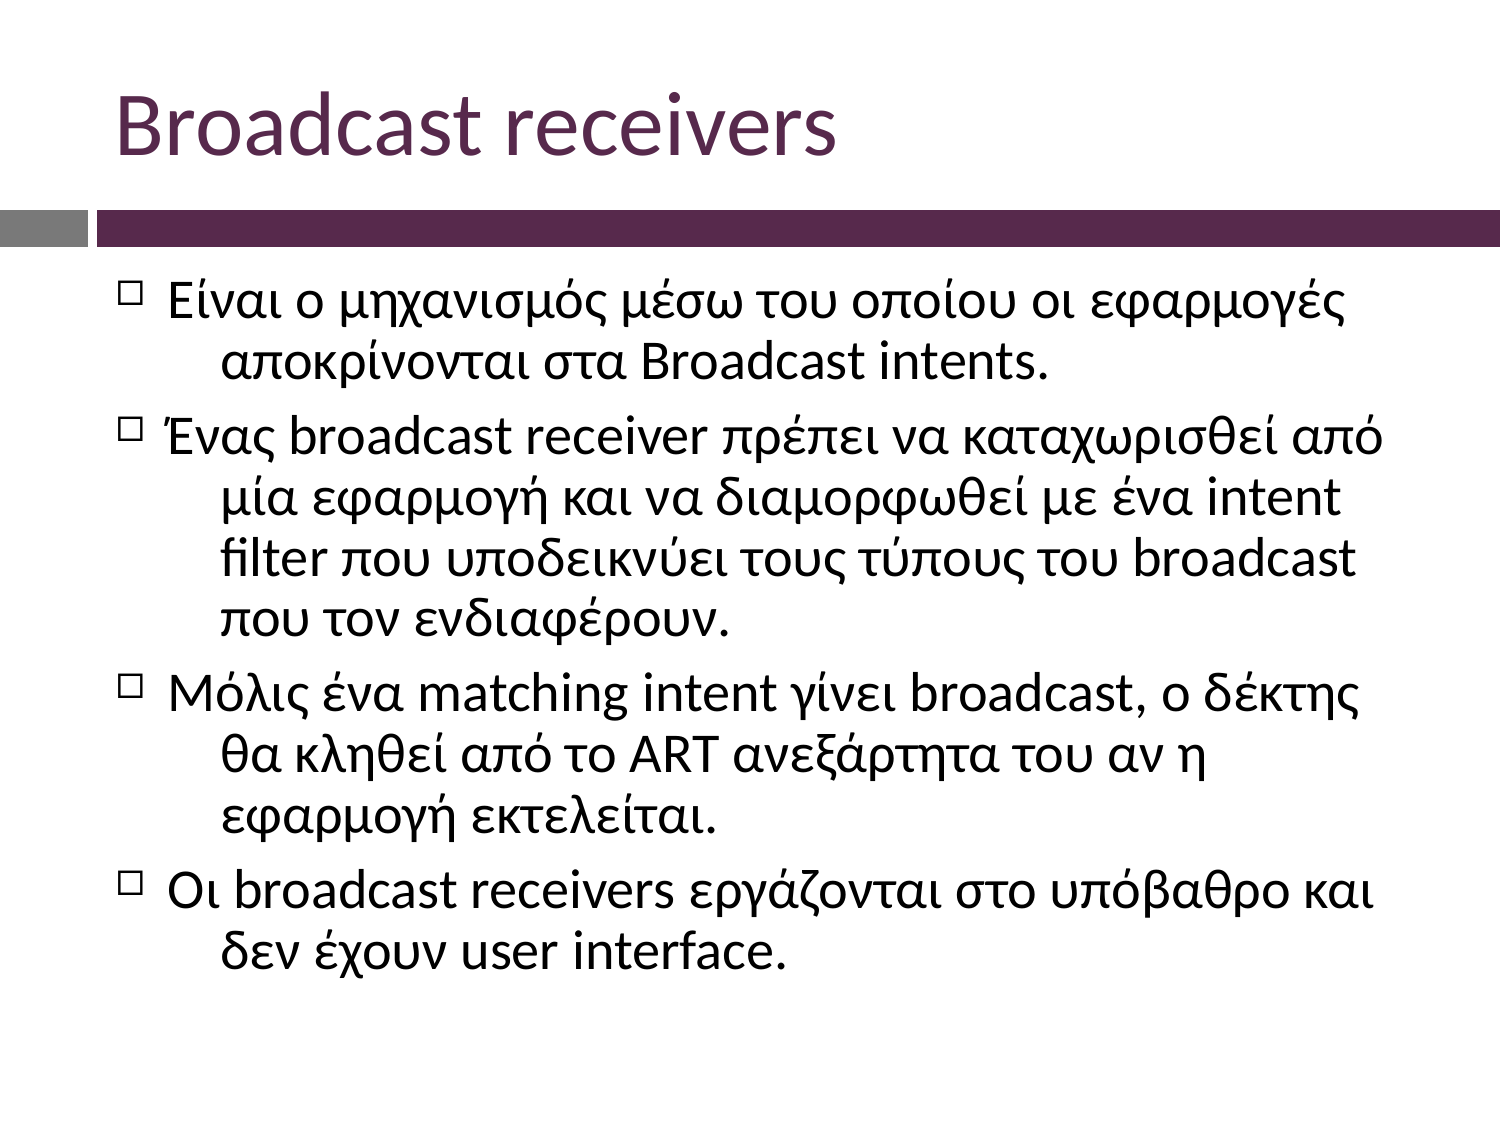

Broadcast receivers
# Είναι ο μηχανισμός μέσω του οποίου οι εφαρμογές αποκρίνονται στα Broadcast intents.
Ένας broadcast receiver πρέπει να καταχωρισθεί από μία εφαρμογή και να διαμορφωθεί με ένα intent filter που υποδεικνύει τους τύπους του broadcast που τον ενδιαφέρουν.
Μόλις ένα matching intent γίνει broadcast, o δέκτης θα κληθεί από το ART ανεξάρτητα του αν η εφαρμογή εκτελείται.
Οι broadcast receivers εργάζονται στο υπόβαθρο και δεν έχουν user interface.